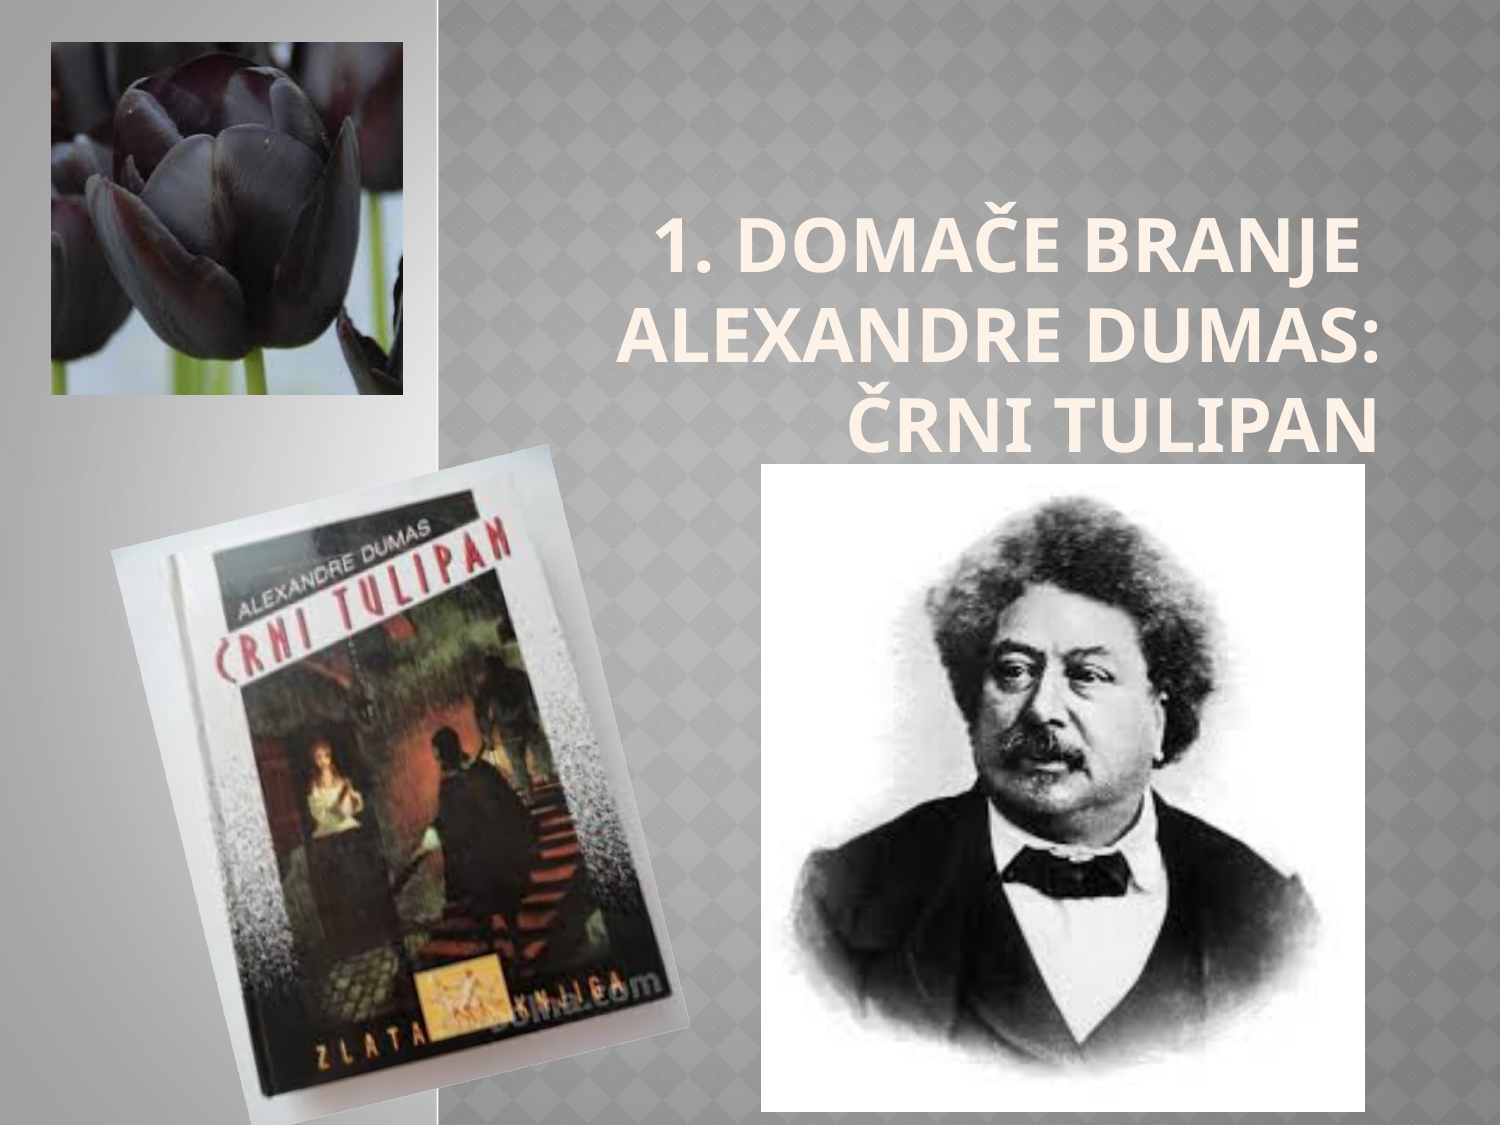

# 1. DOMAČE BRANJE Alexandre Dumas: Črni tulipan